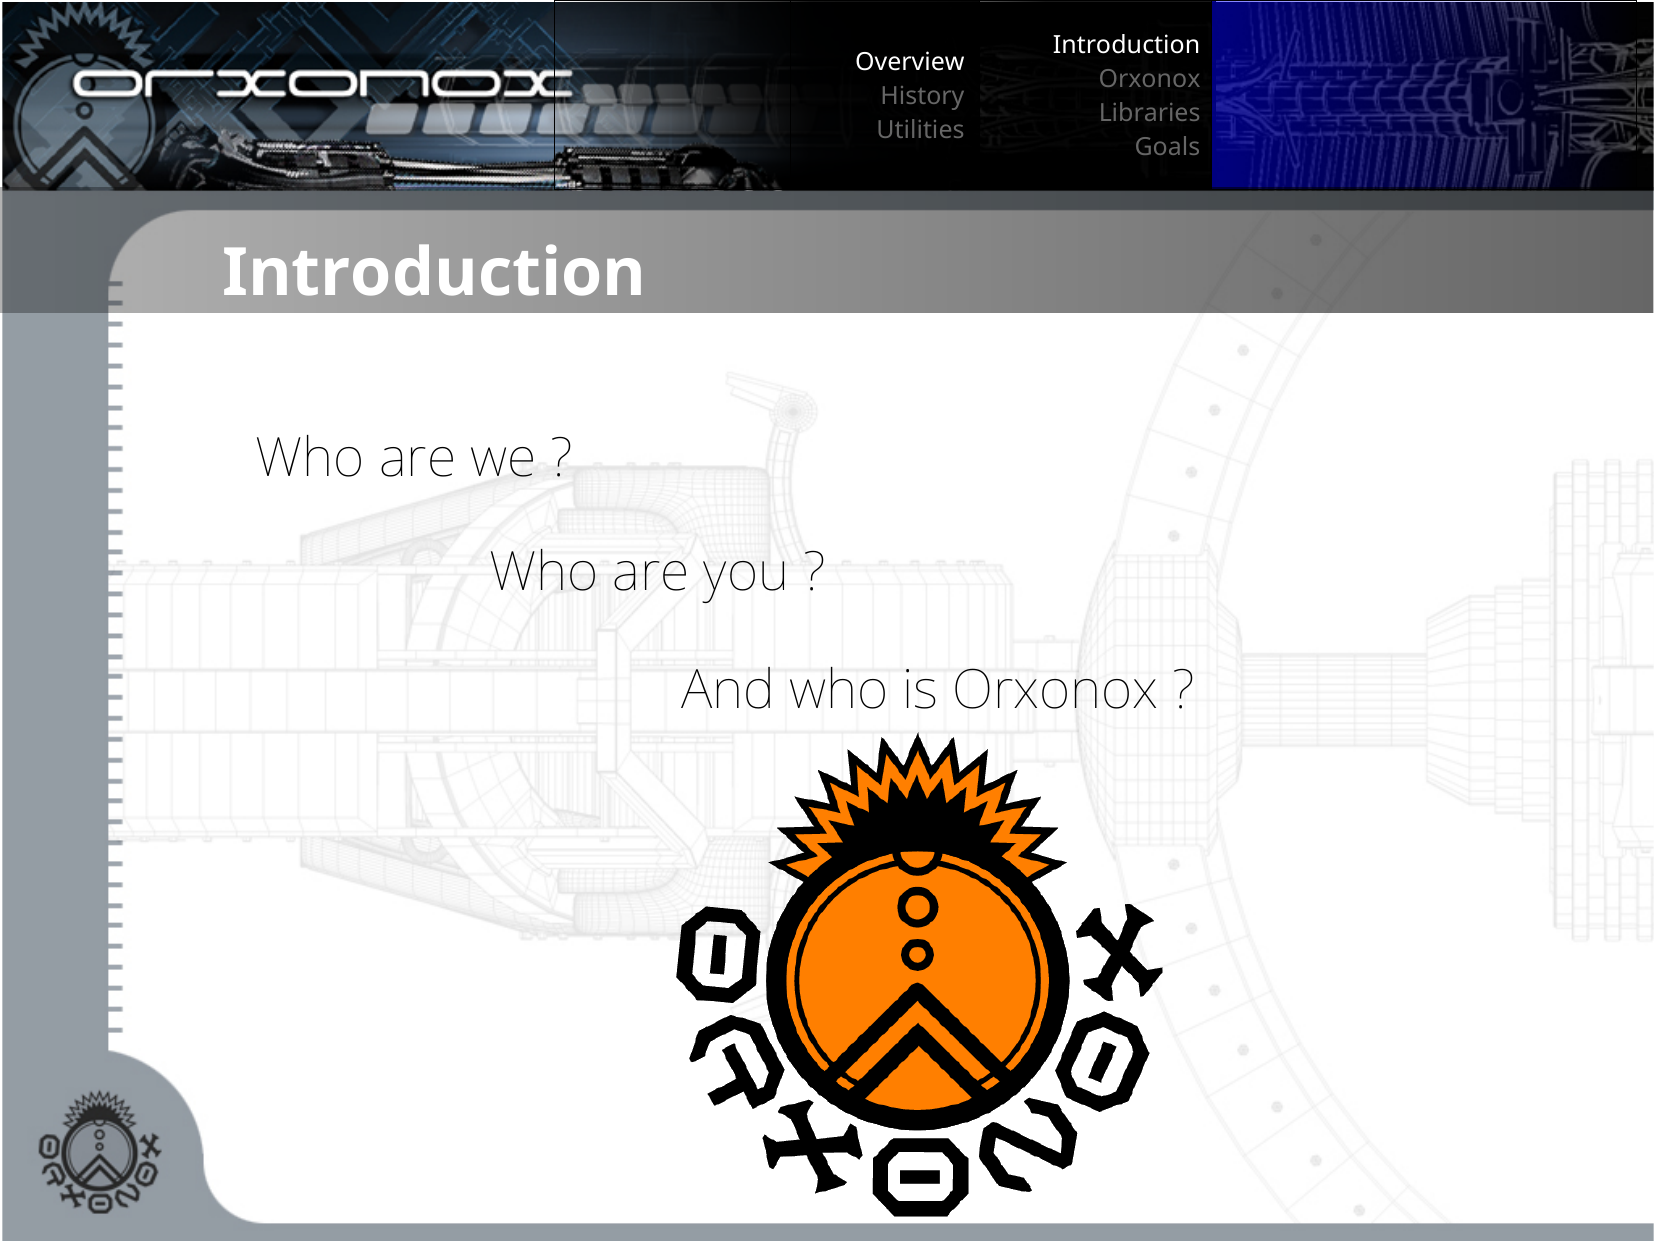

Introduction
Orxonox
Libraries
Goals
Overview
History
Utilities
Introduction
Who are we ?
Who are you ?
And who is Orxonox ?